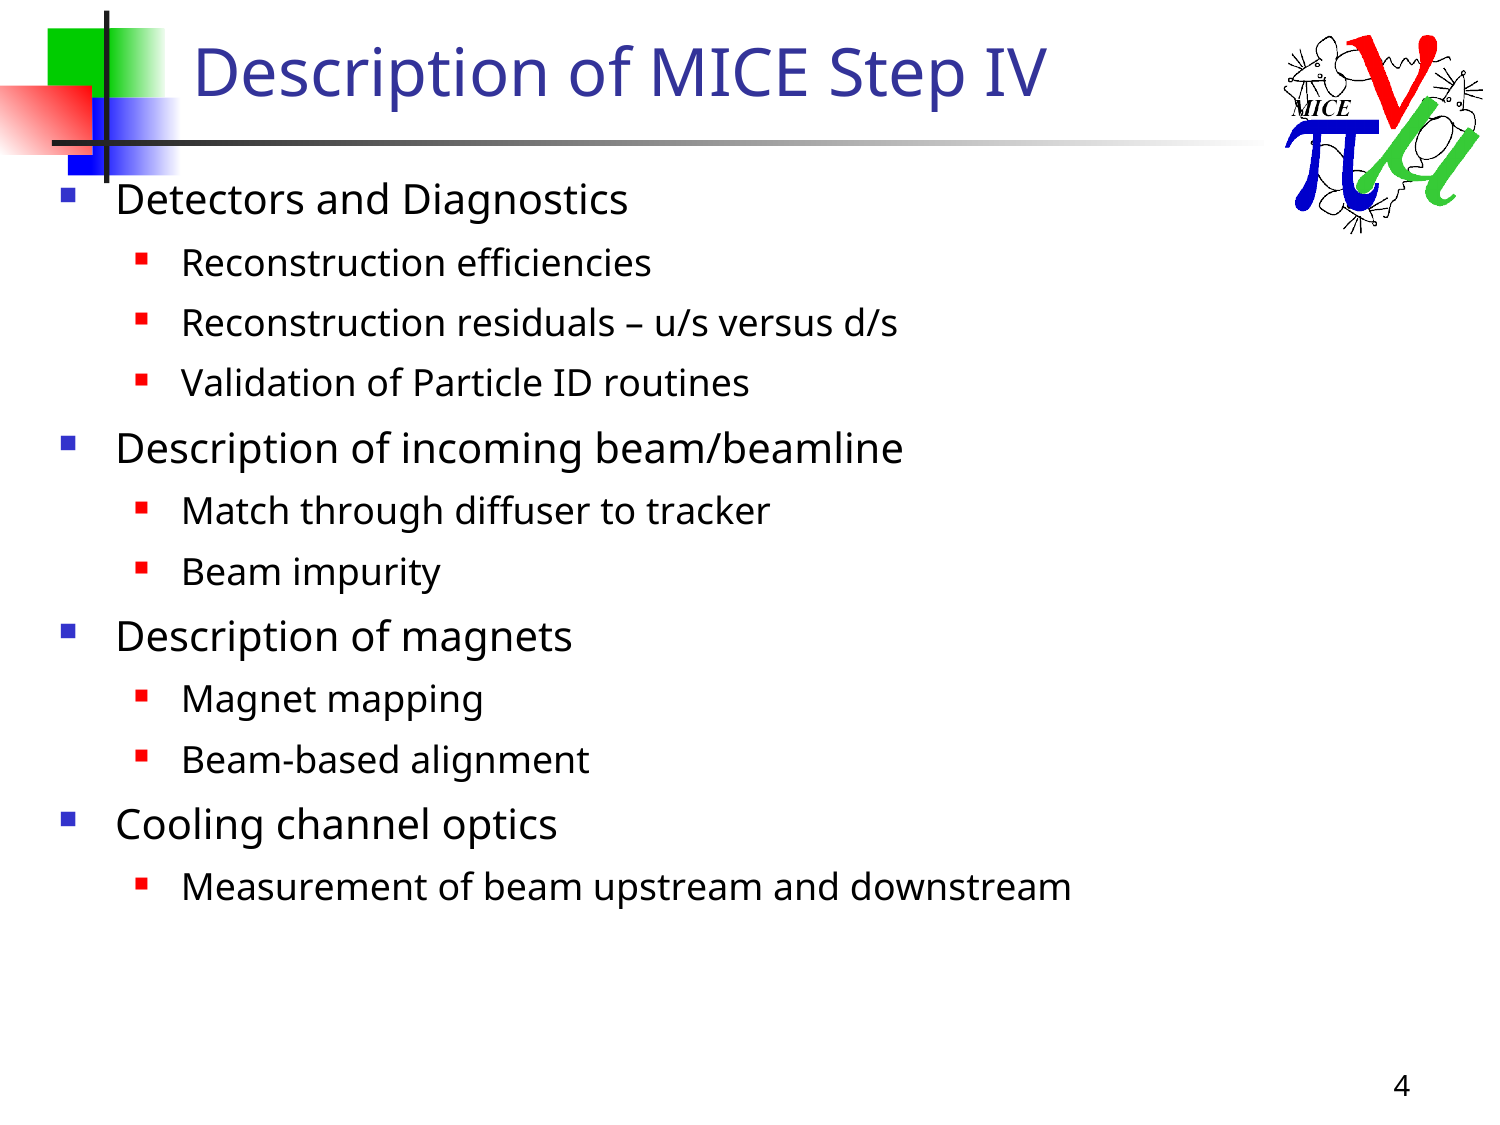

# Description of MICE Step IV
Detectors and Diagnostics
Reconstruction efficiencies
Reconstruction residuals – u/s versus d/s
Validation of Particle ID routines
Description of incoming beam/beamline
Match through diffuser to tracker
Beam impurity
Description of magnets
Magnet mapping
Beam-based alignment
Cooling channel optics
Measurement of beam upstream and downstream
4